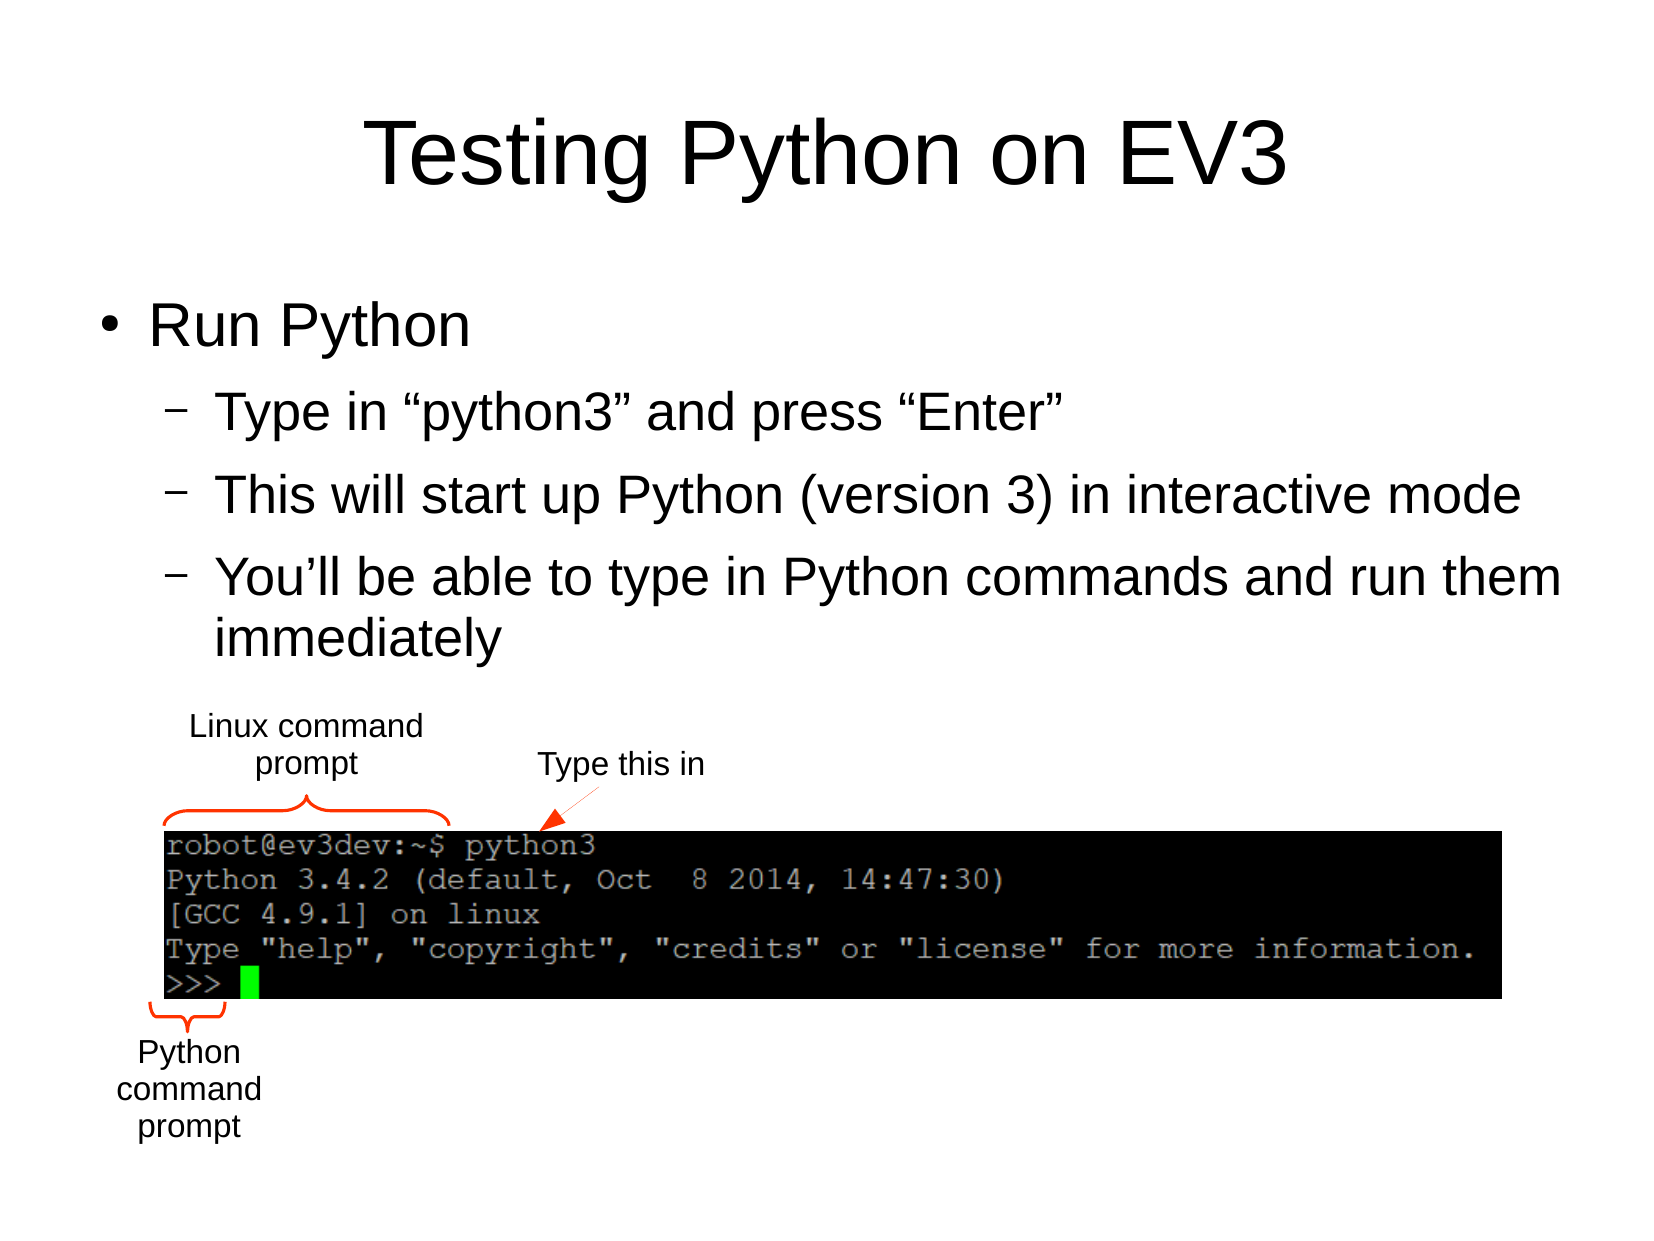

# Testing Python on EV3
Run Python
Type in “python3” and press “Enter”
This will start up Python (version 3) in interactive mode
You’ll be able to type in Python commands and run them immediately
Linux command prompt
Type this in
Python command prompt